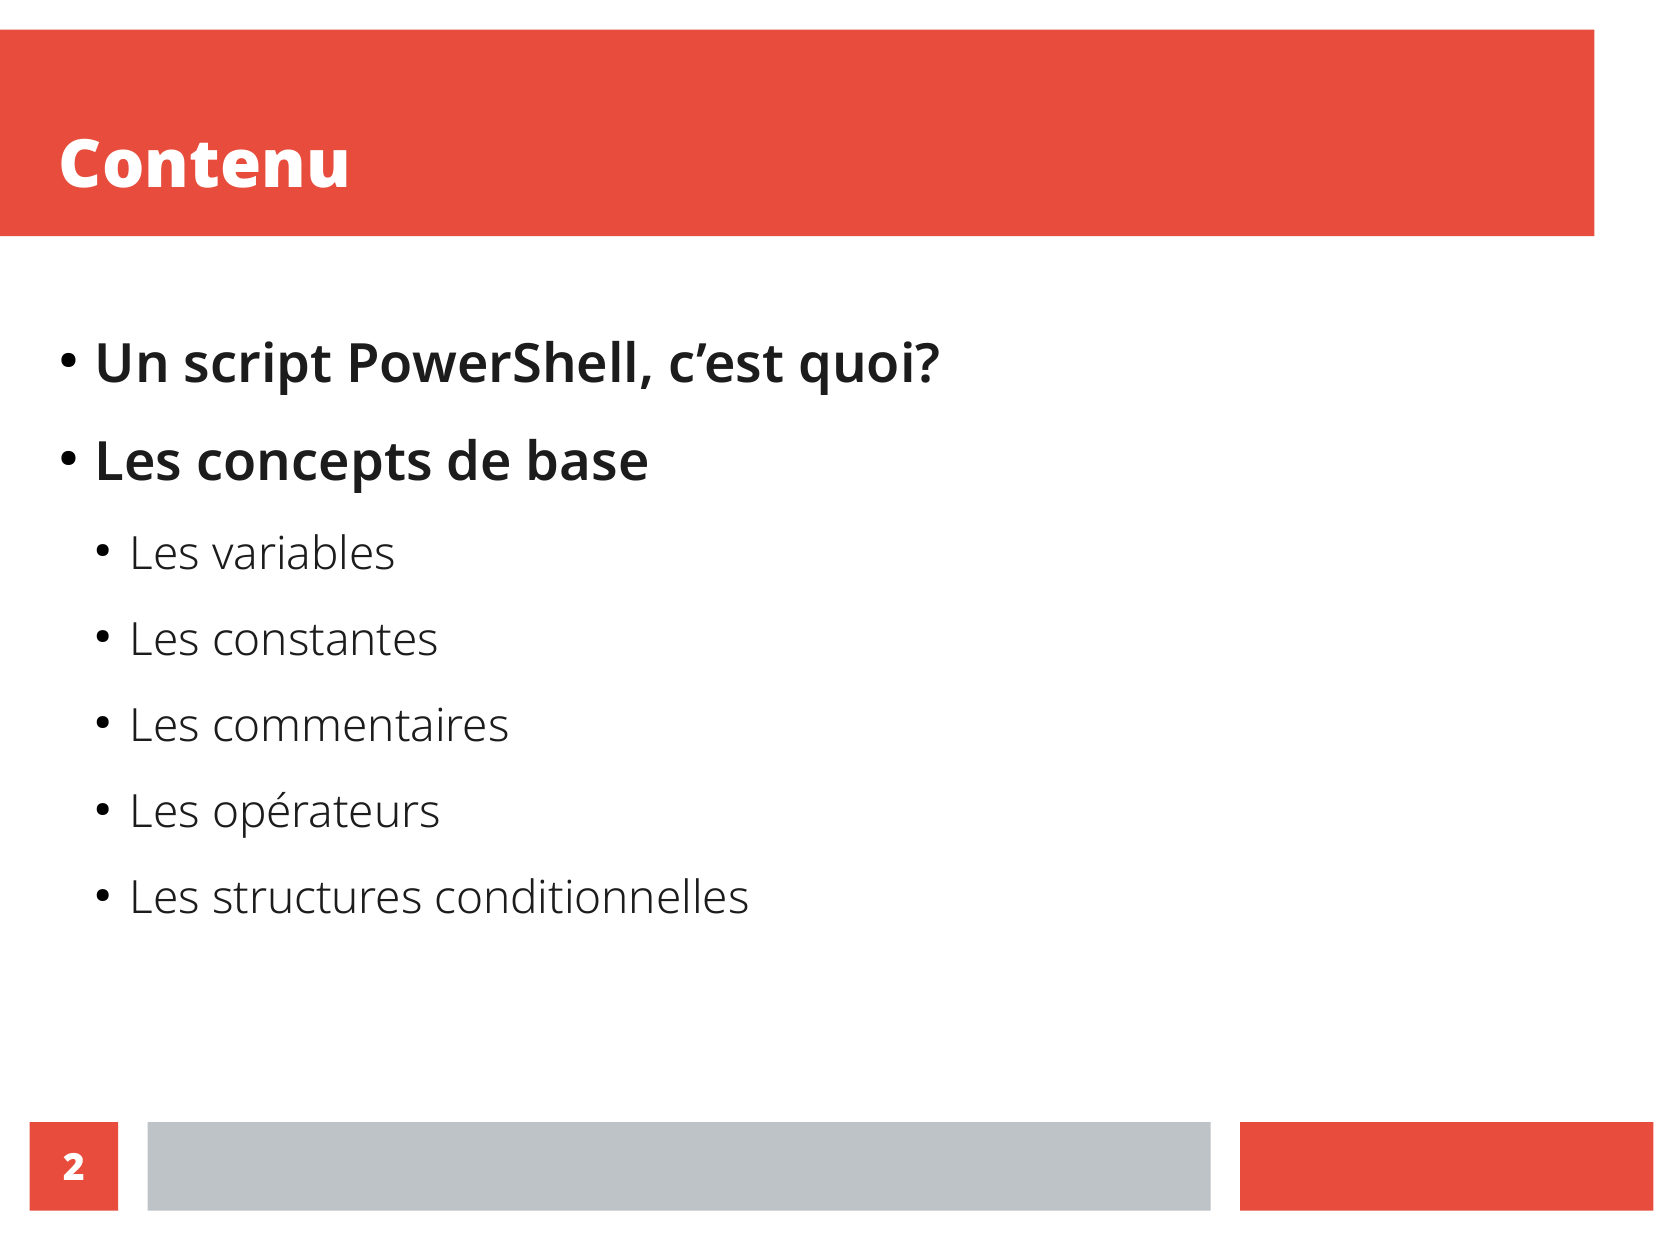

# Contenu
Un script PowerShell, c’est quoi?
Les concepts de base
Les variables
Les constantes
Les commentaires
Les opérateurs
Les structures conditionnelles
2